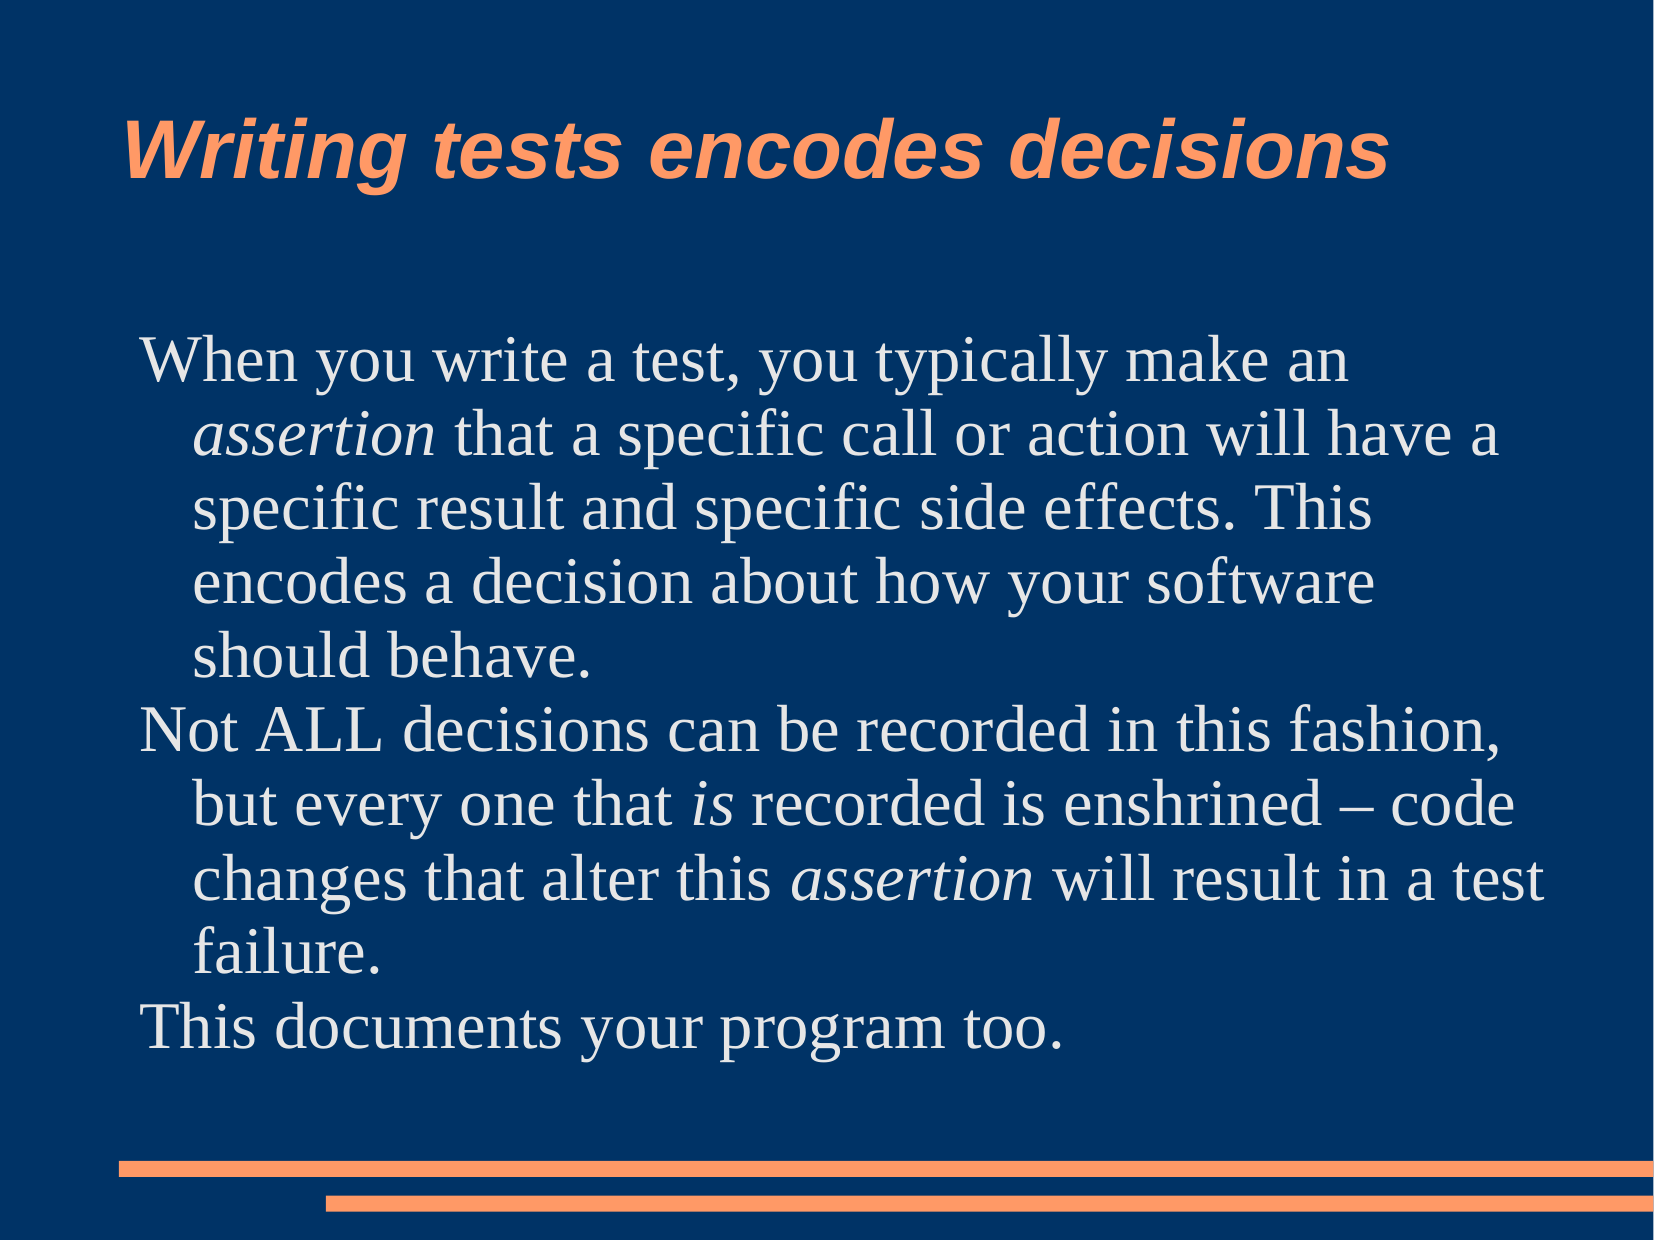

# Writing tests encodes decisions
When you write a test, you typically make an assertion that a specific call or action will have a specific result and specific side effects. This encodes a decision about how your software should behave.
Not ALL decisions can be recorded in this fashion, but every one that is recorded is enshrined – code changes that alter this assertion will result in a test failure.
This documents your program too.